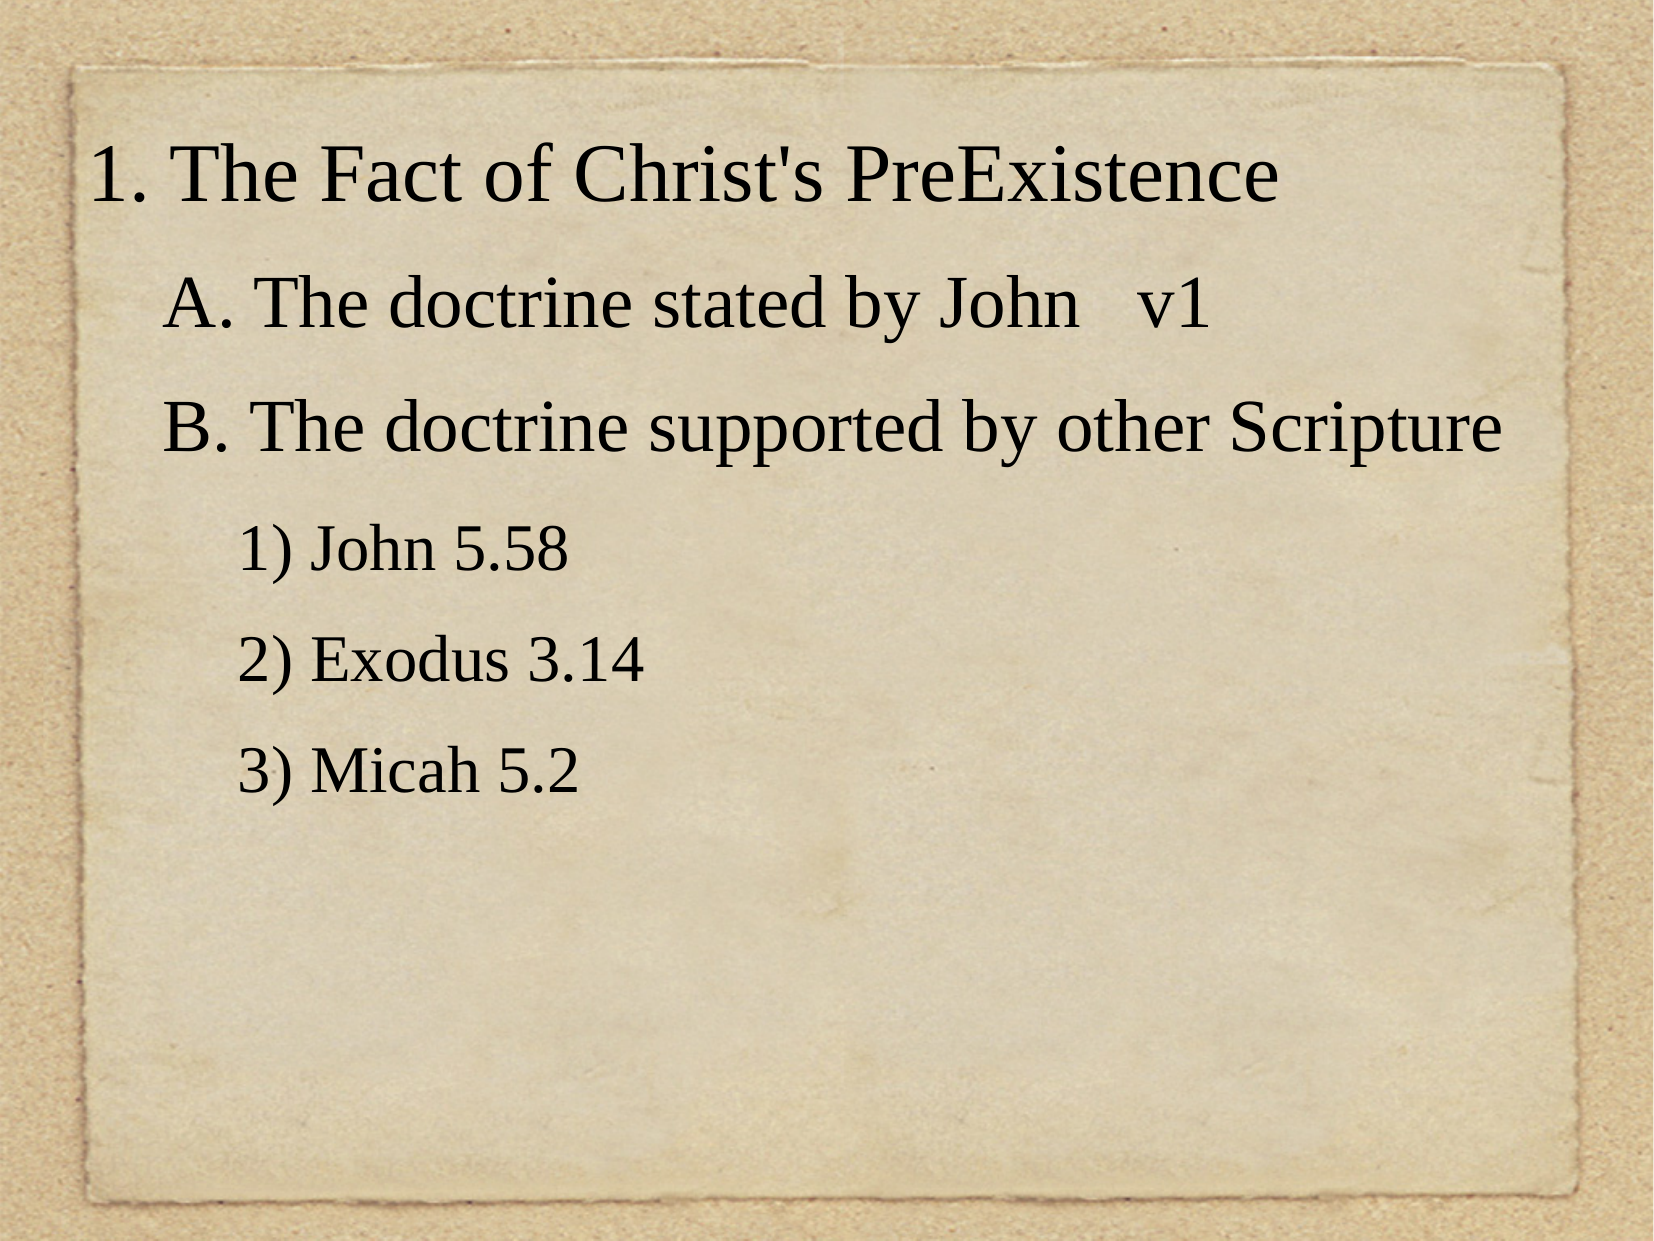

1. The Fact of Christ's PreExistence
	A. The doctrine stated by John	v1
	B. The doctrine supported by other Scripture
		1) John 5.58
		2) Exodus 3.14
		3) Micah 5.2